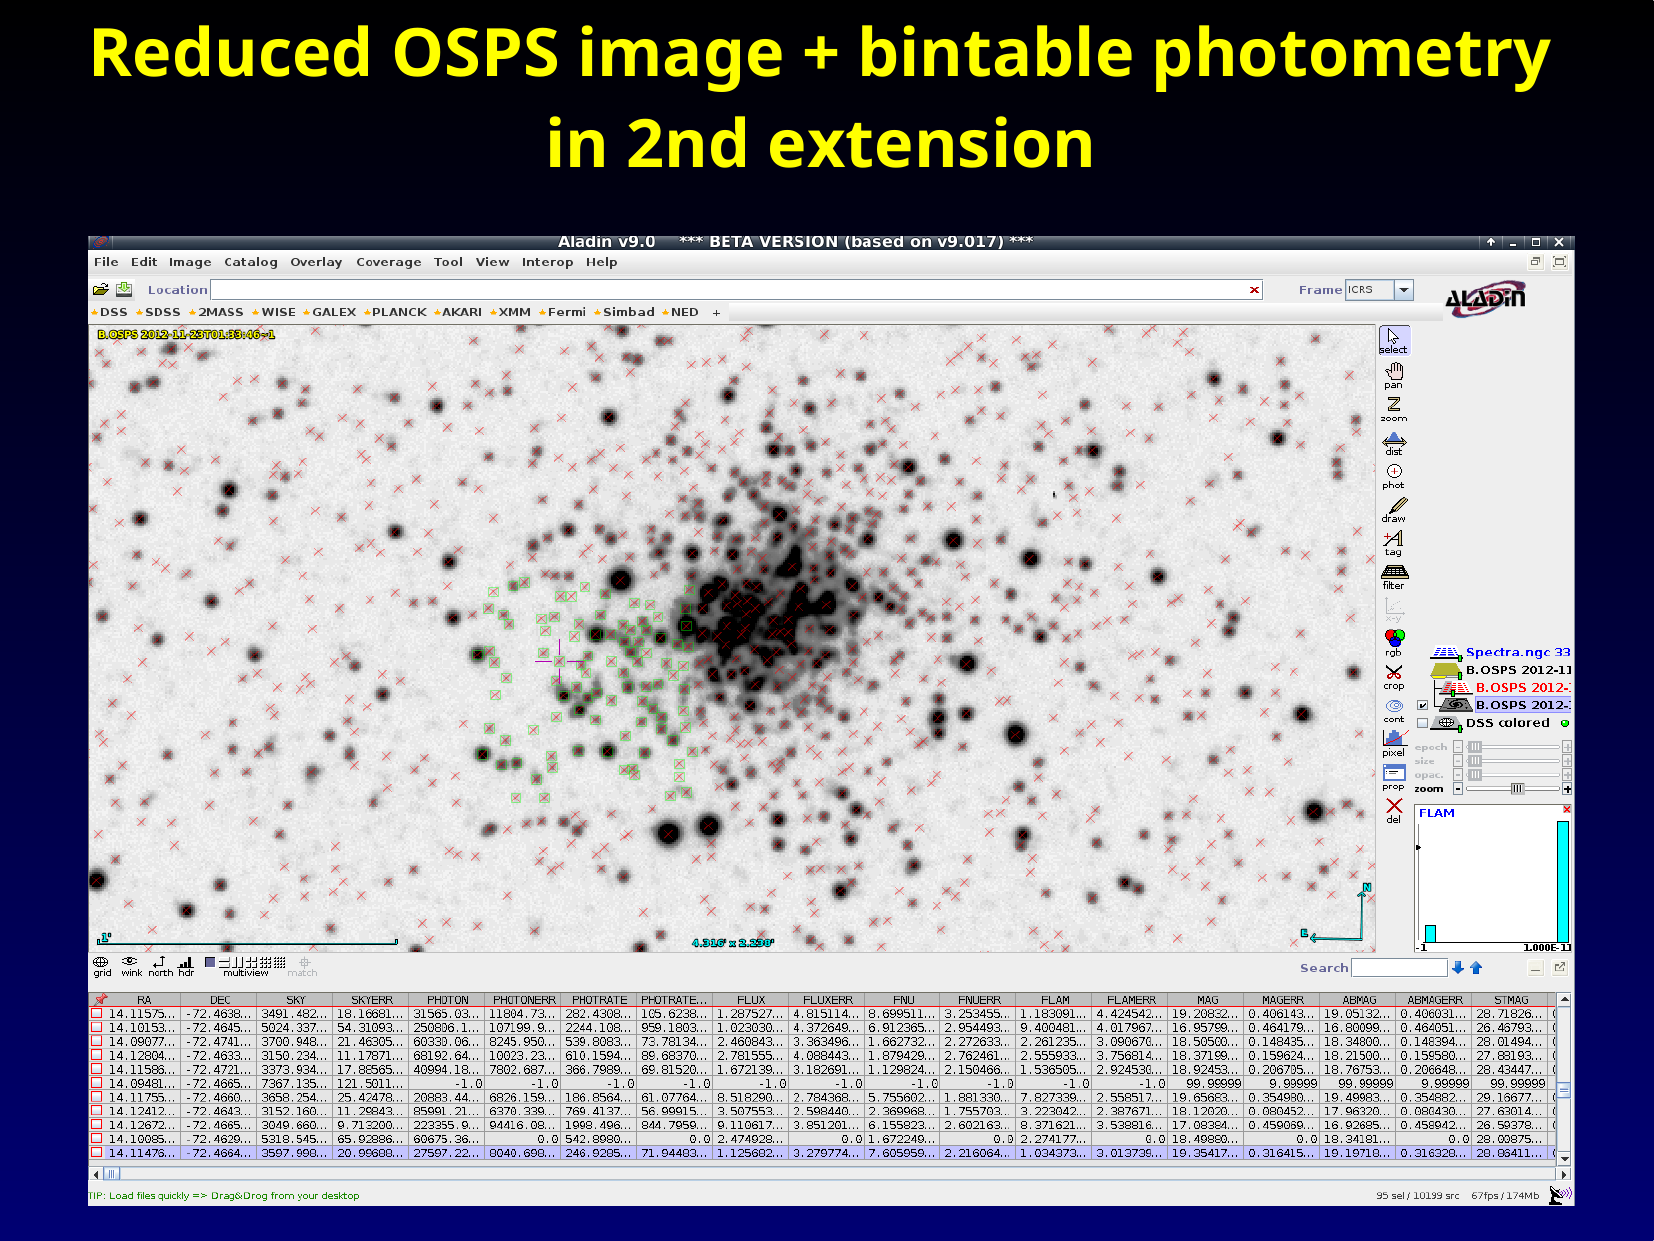

# Reduced OSPS image + bintable photometry in 2nd extension